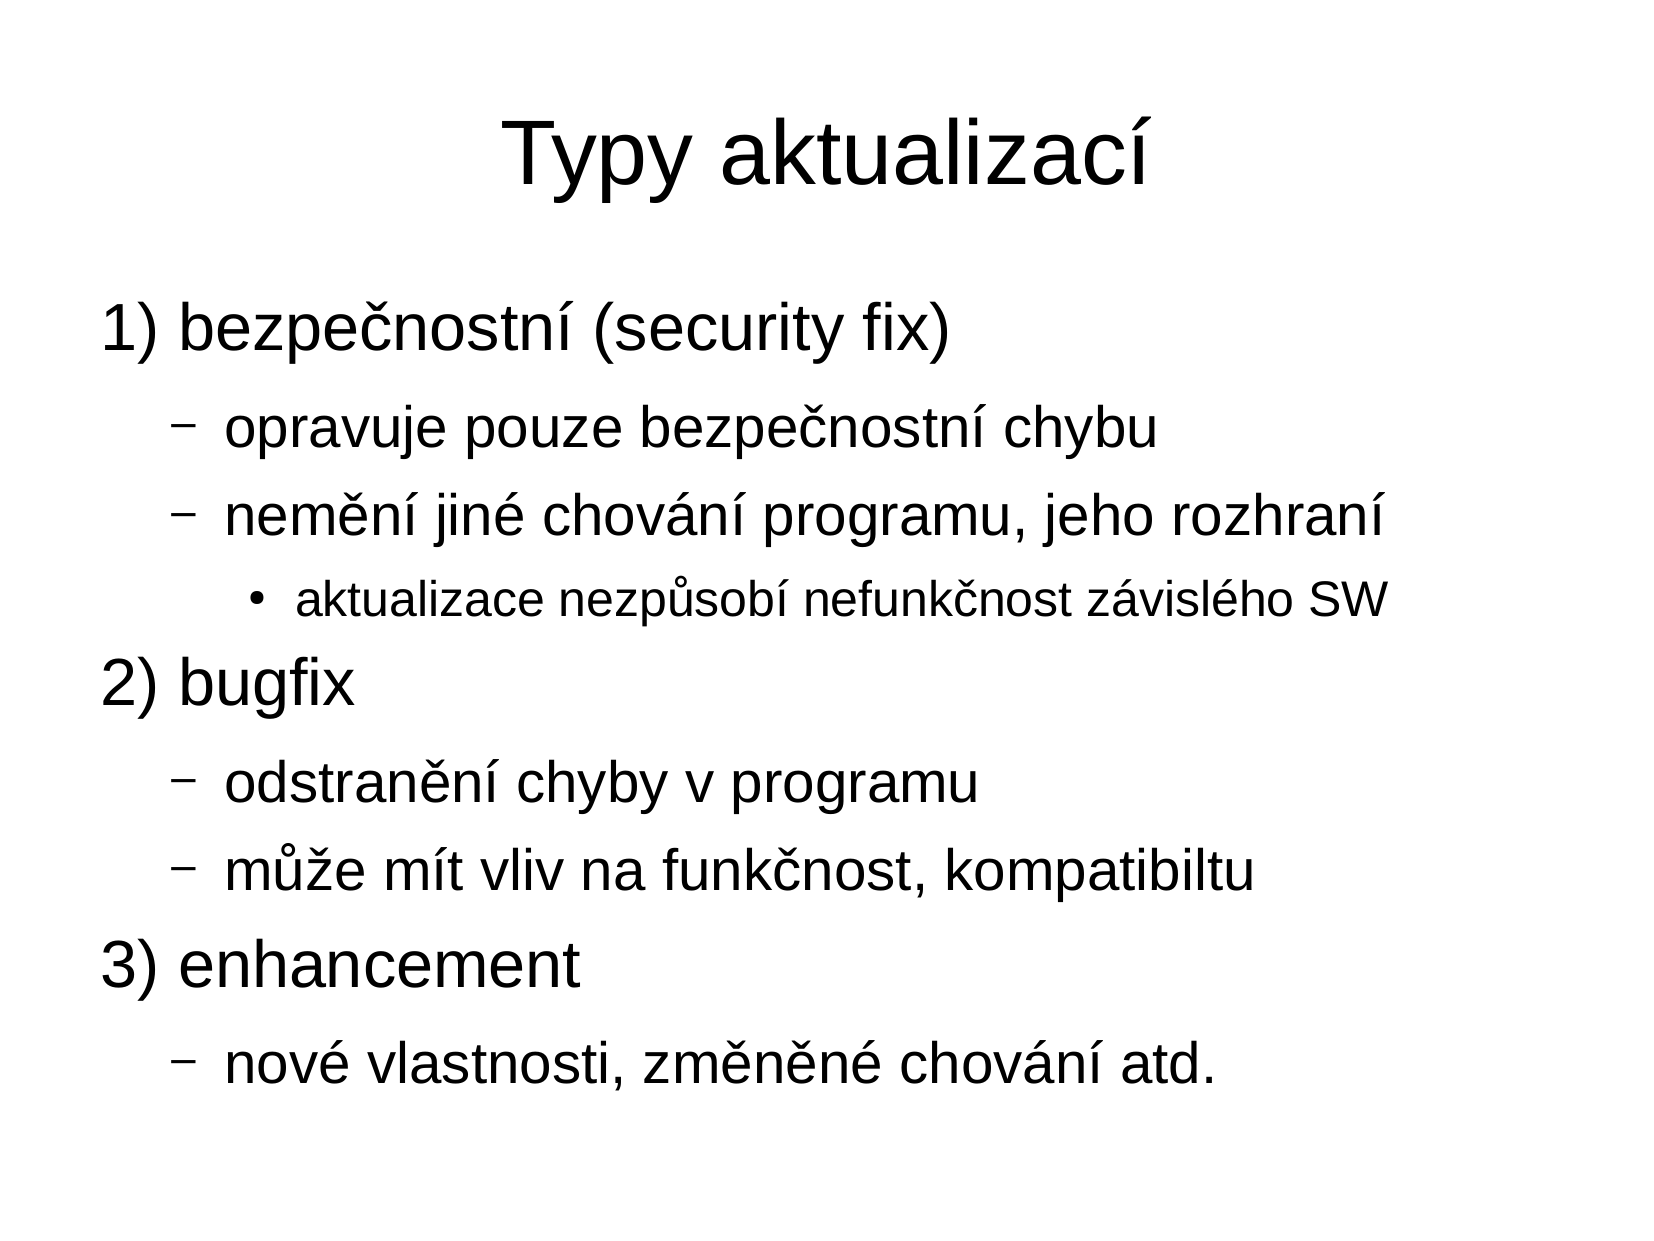

# Typy aktualizací
 bezpečnostní (security fix)
opravuje pouze bezpečnostní chybu
nemění jiné chování programu, jeho rozhraní
aktualizace nezpůsobí nefunkčnost závislého SW
 bugfix
odstranění chyby v programu
může mít vliv na funkčnost, kompatibiltu
 enhancement
nové vlastnosti, změněné chování atd.